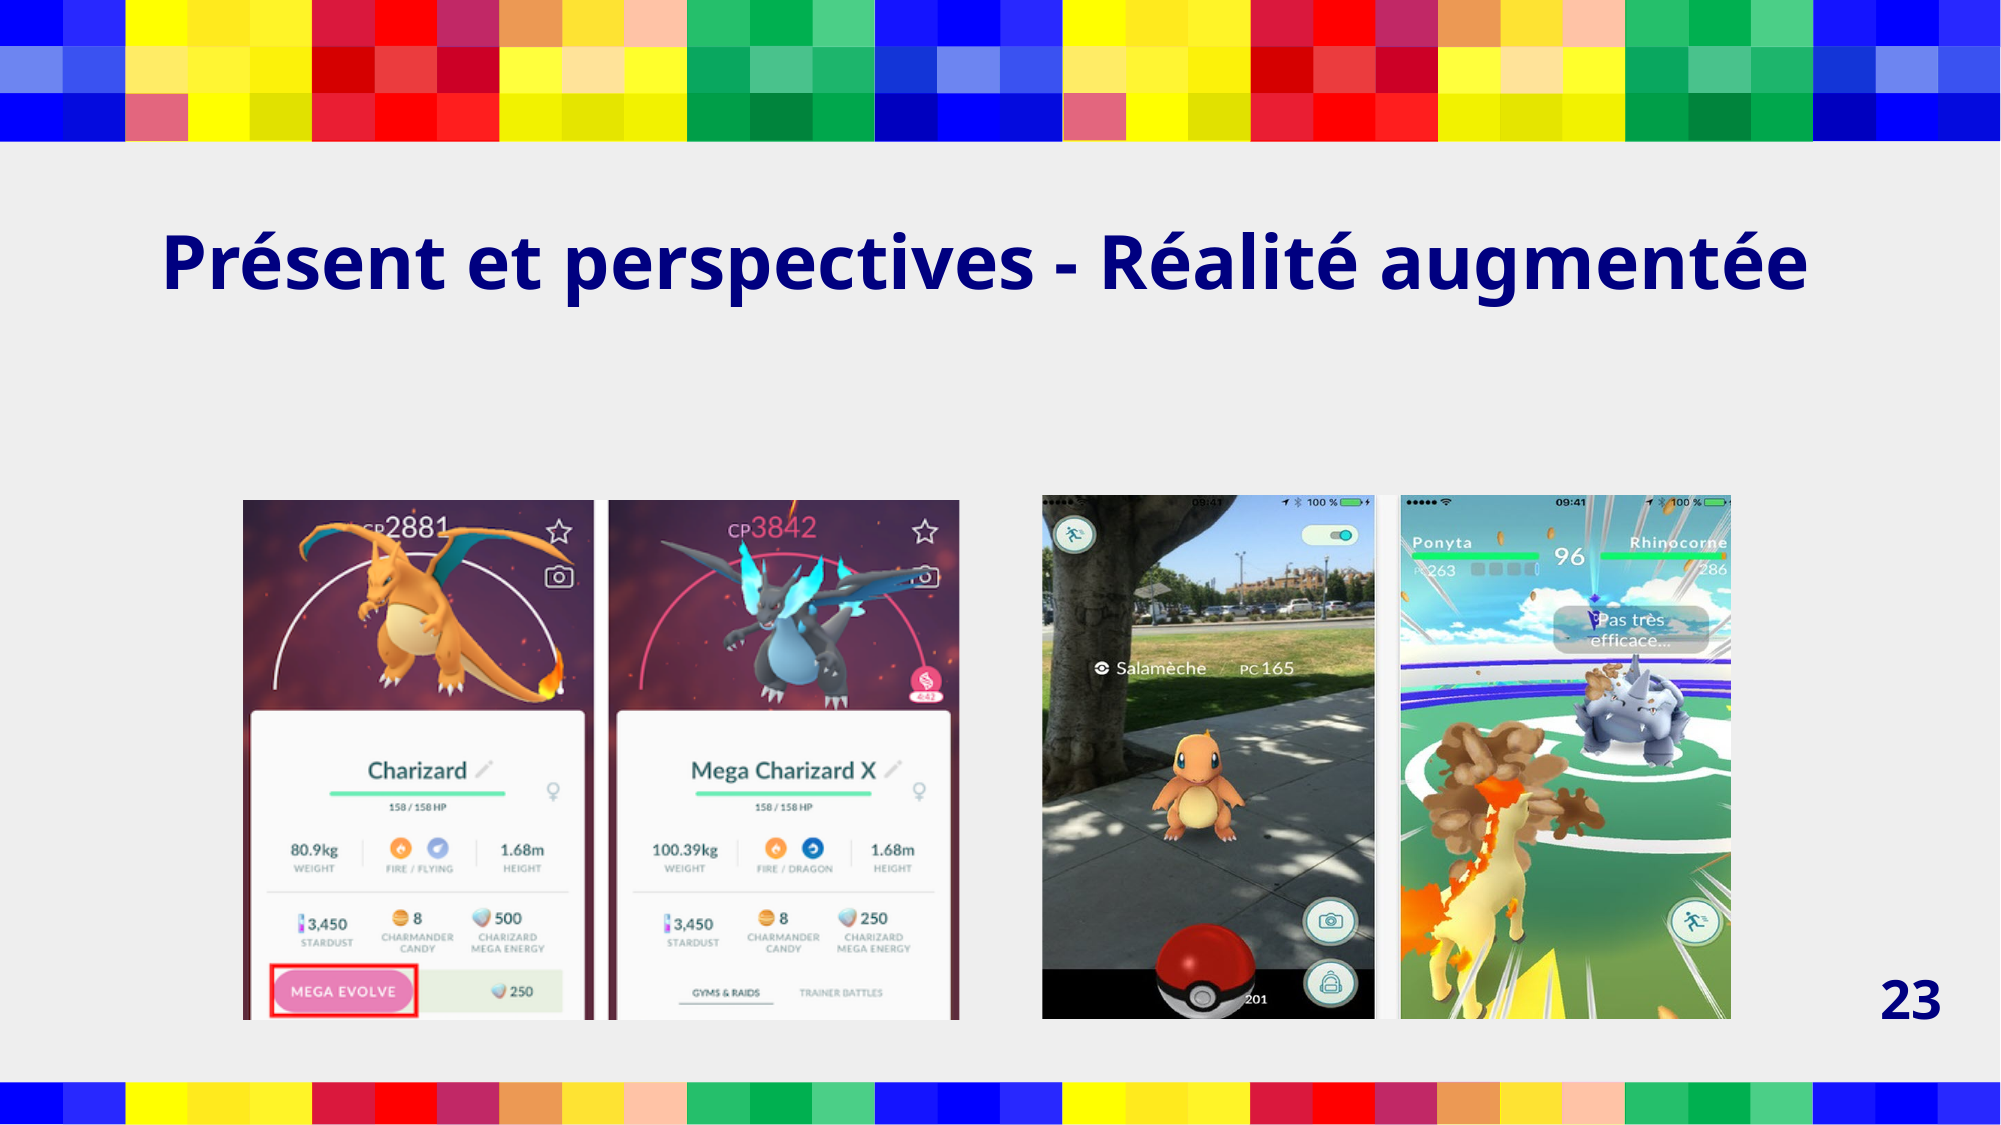

Présent et perspectives - Réalité augmentée
# - Pokémon Go (2016)
23